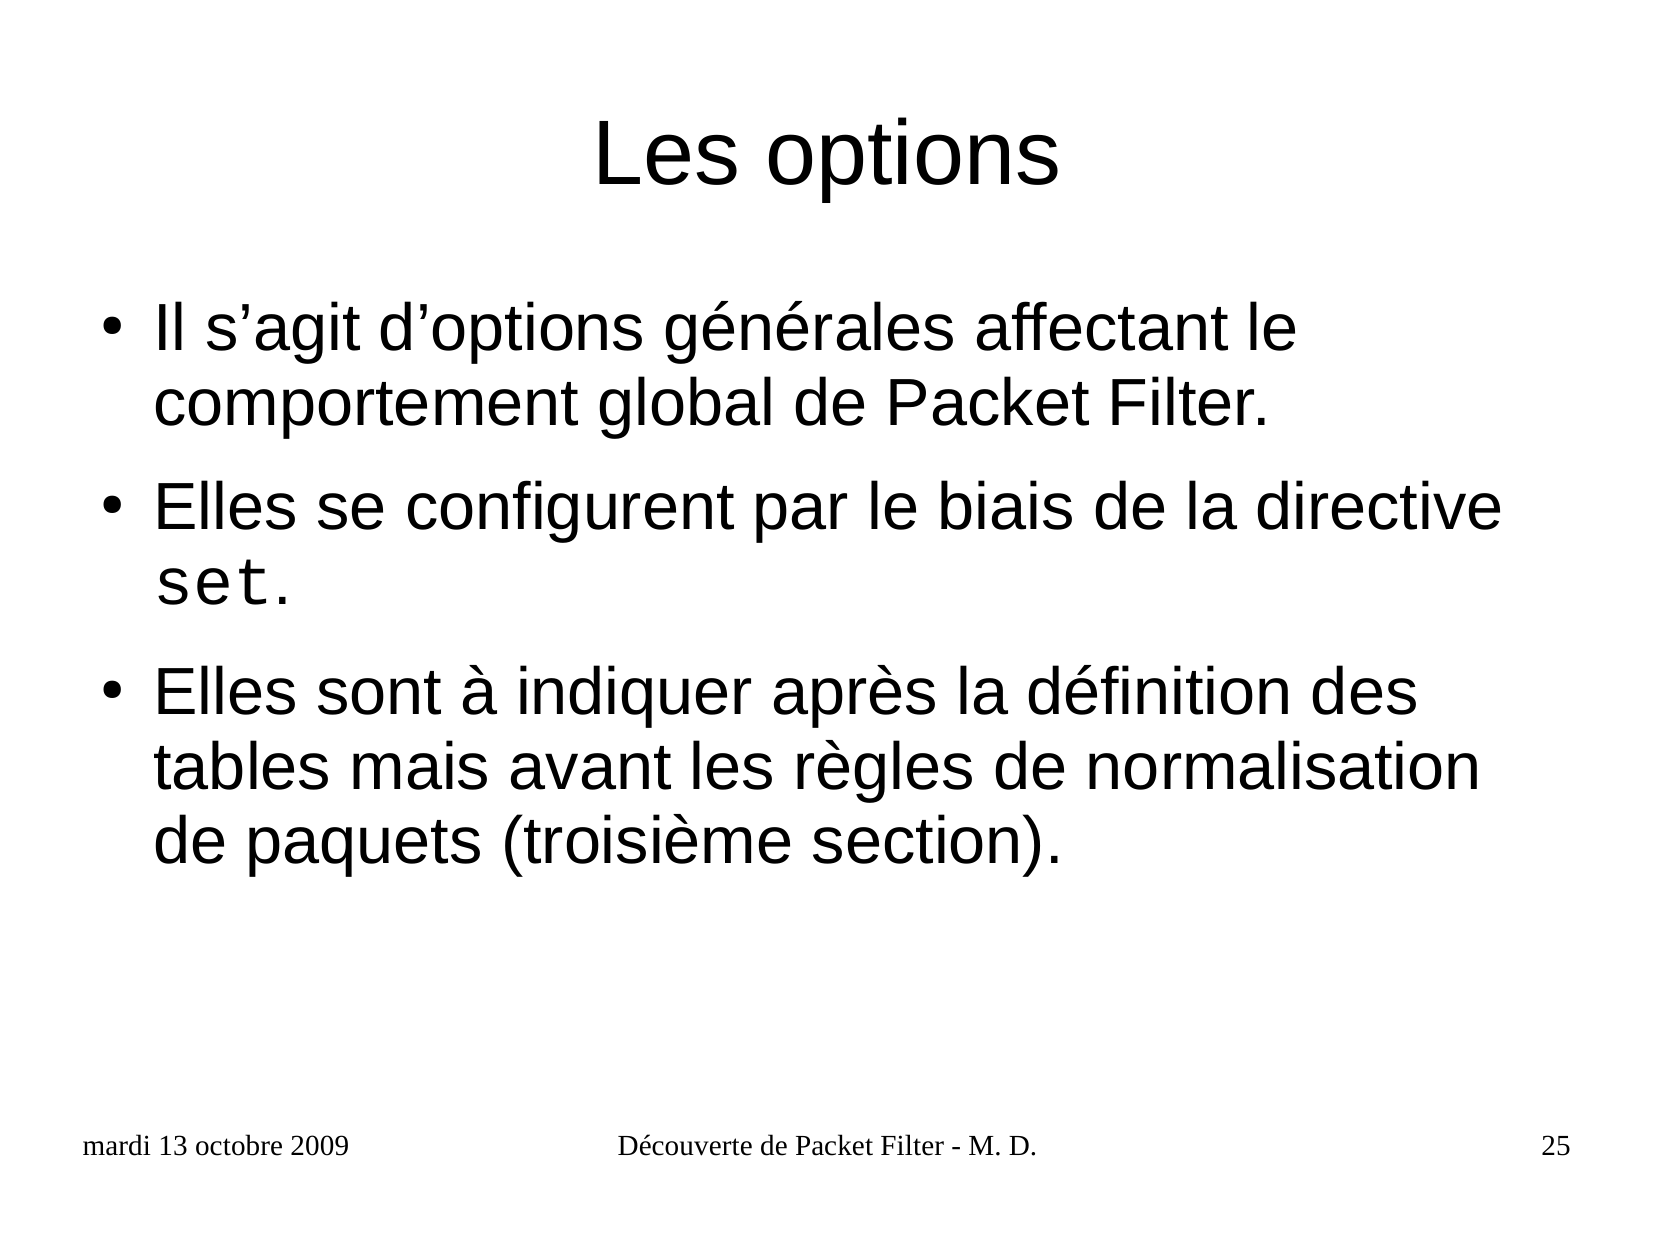

# Les options
Il s’agit d’options générales affectant le comportement global de Packet Filter.
Elles se configurent par le biais de la directive set.
Elles sont à indiquer après la définition des tables mais avant les règles de normalisation de paquets (troisième section).
mardi 13 octobre 2009
Découverte de Packet Filter - M. D.
25